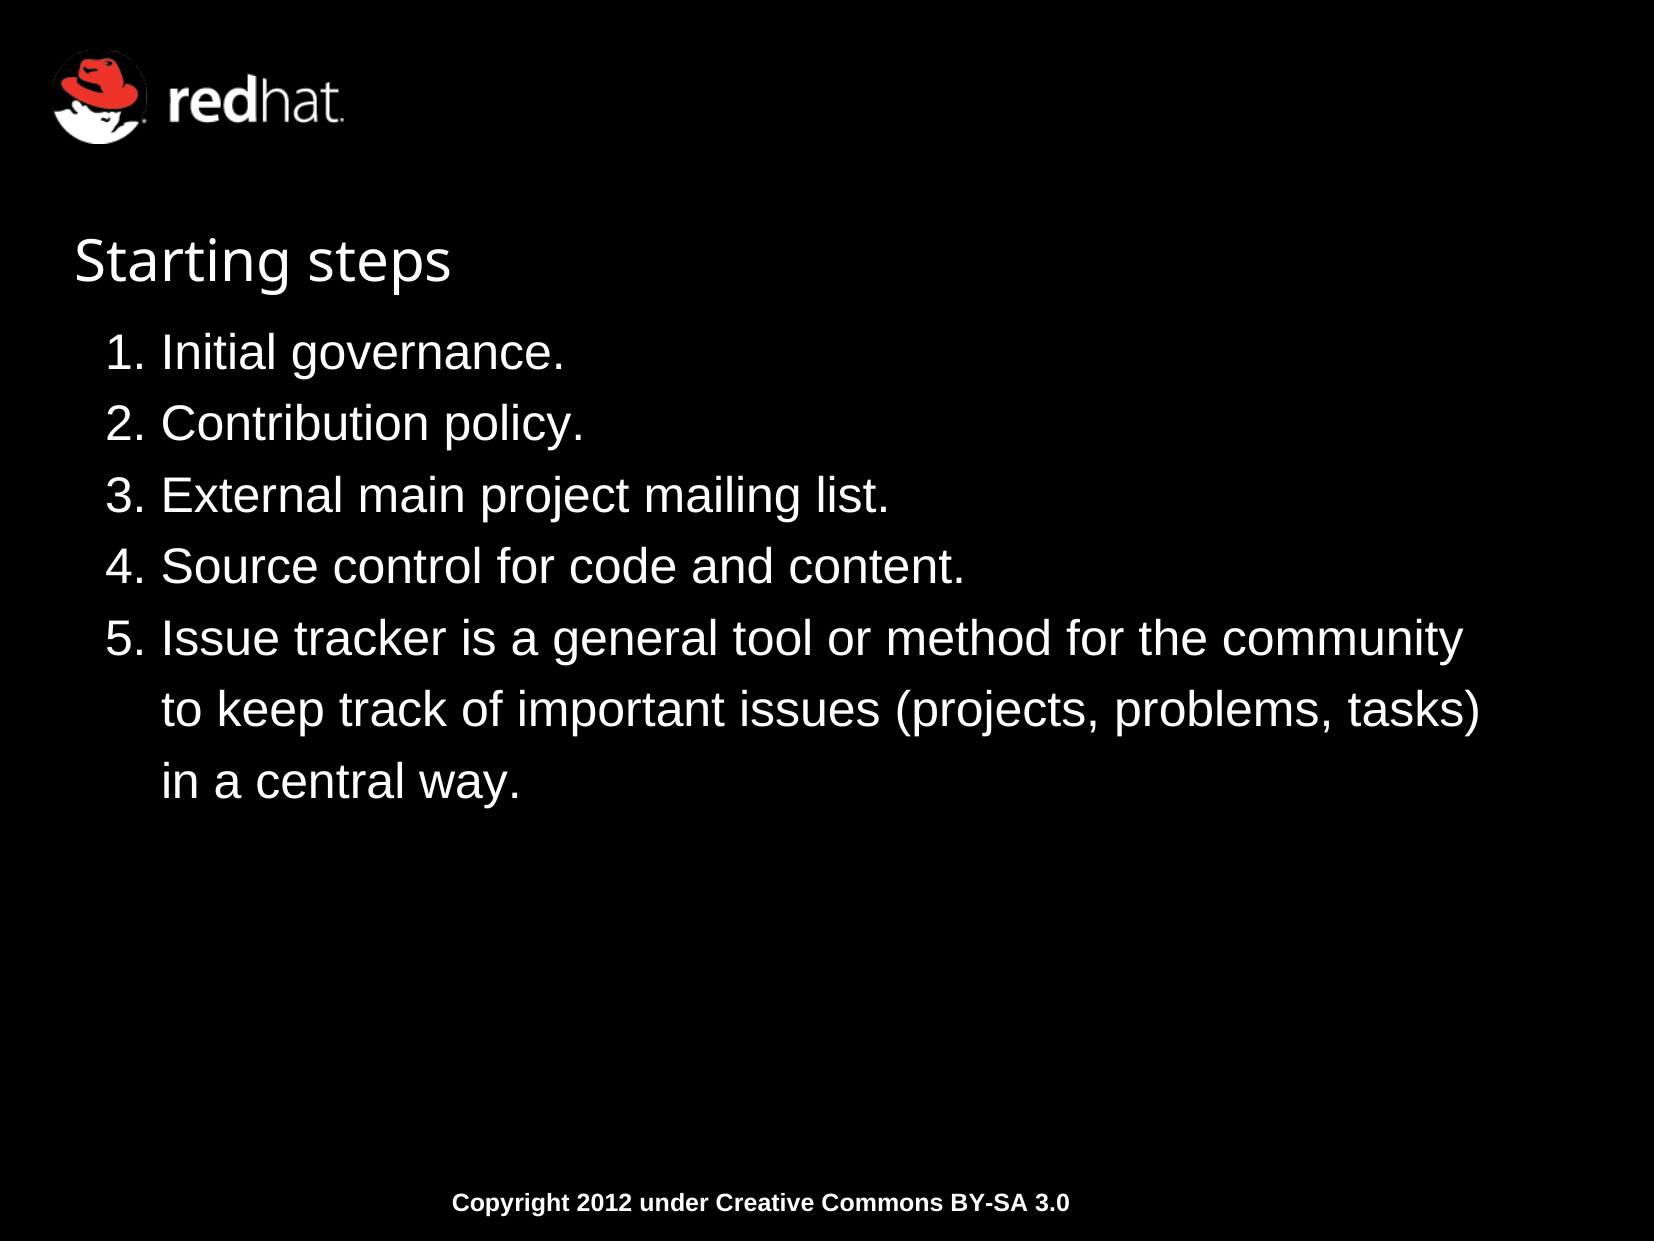

# Starting steps
 1. Initial governance.
 2. Contribution policy.
 3. External main project mailing list.
 4. Source control for code and content.
 5. Issue tracker is a general tool or method for the community
 to keep track of important issues (projects, problems, tasks)
 in a central way.